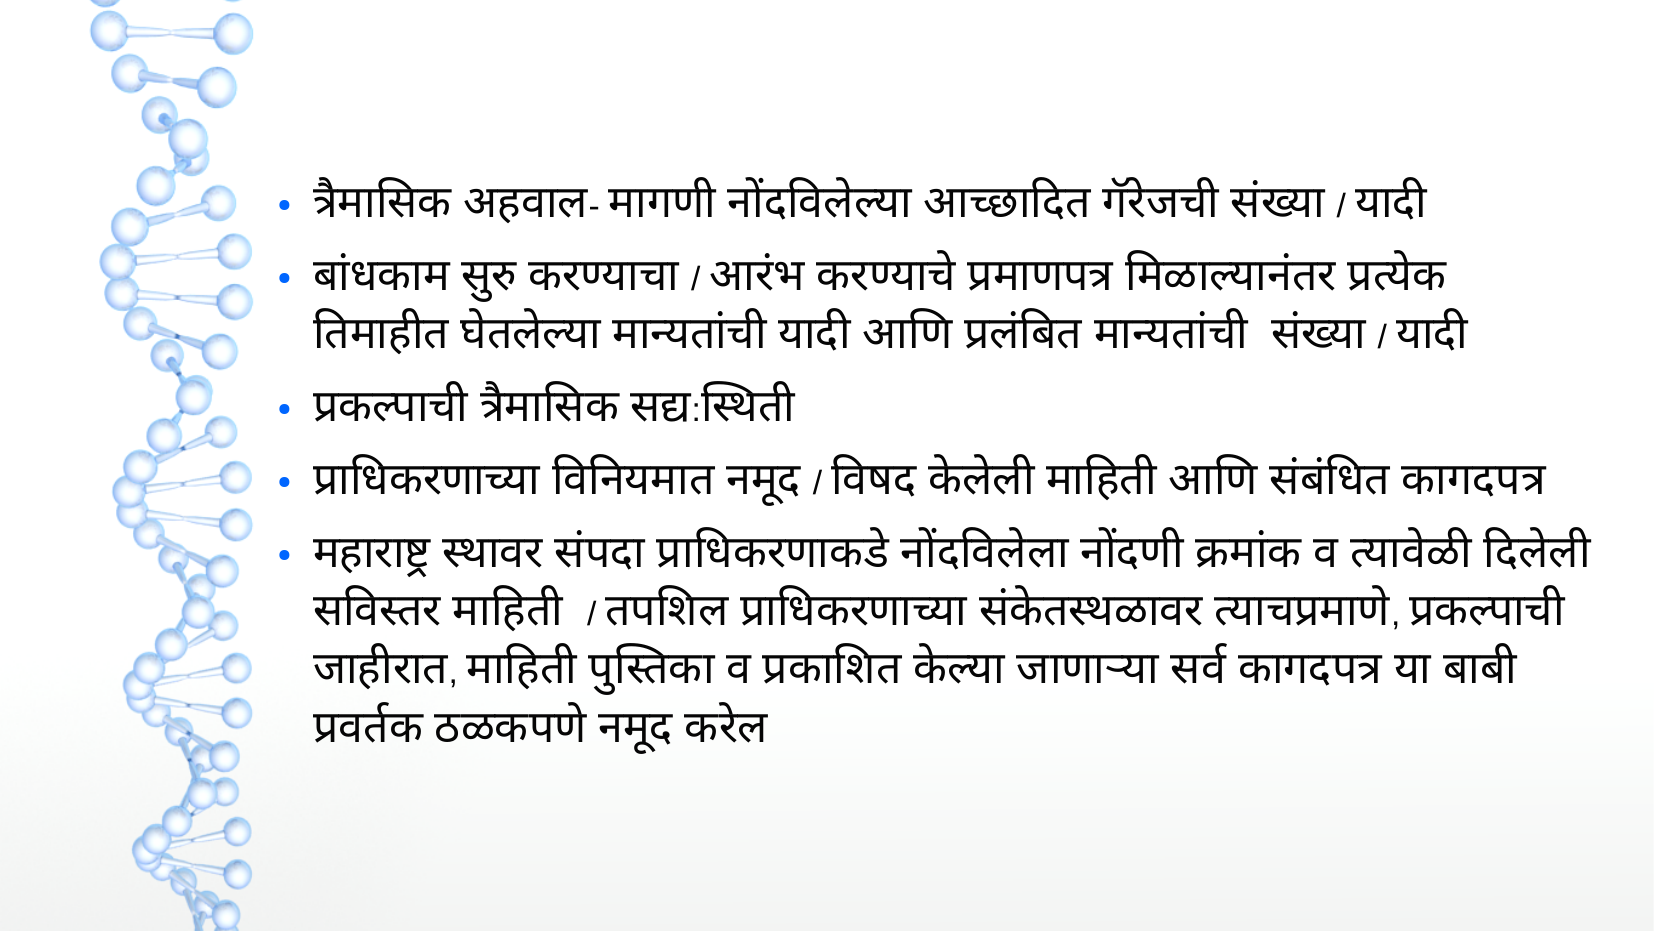

# त्रैमासिक अहवाल- मागणी नोंदविलेल्या आच्छादित गॅरेजची संख्या / यादी
बांधकाम सुरु करण्याचा / आरंभ करण्याचे प्रमाणपत्र मिळाल्यानंतर प्रत्येक तिमाहीत घेतलेल्या मान्यतांची यादी आणि प्रलंबित मान्यतांची संख्या / यादी
प्रकल्पाची त्रैमासिक सद्य:स्थिती
प्राधिकरणाच्या विनियमात नमूद / विषद केलेली माहिती आणि संबंधित कागदपत्र
महाराष्ट्र स्थावर संपदा प्राधिकरणाकडे नोंदविलेला नोंदणी क्रमांक व त्यावेळी दिलेली सविस्तर माहिती / तपशिल प्राधिकरणाच्या संकेतस्थळावर त्याचप्रमाणे, प्रकल्पाची जाहीरात, माहिती पुस्तिका व प्रकाशित केल्या जाणाऱ्या सर्व कागदपत्र या बाबी प्रवर्तक ठळकपणे नमूद करेल